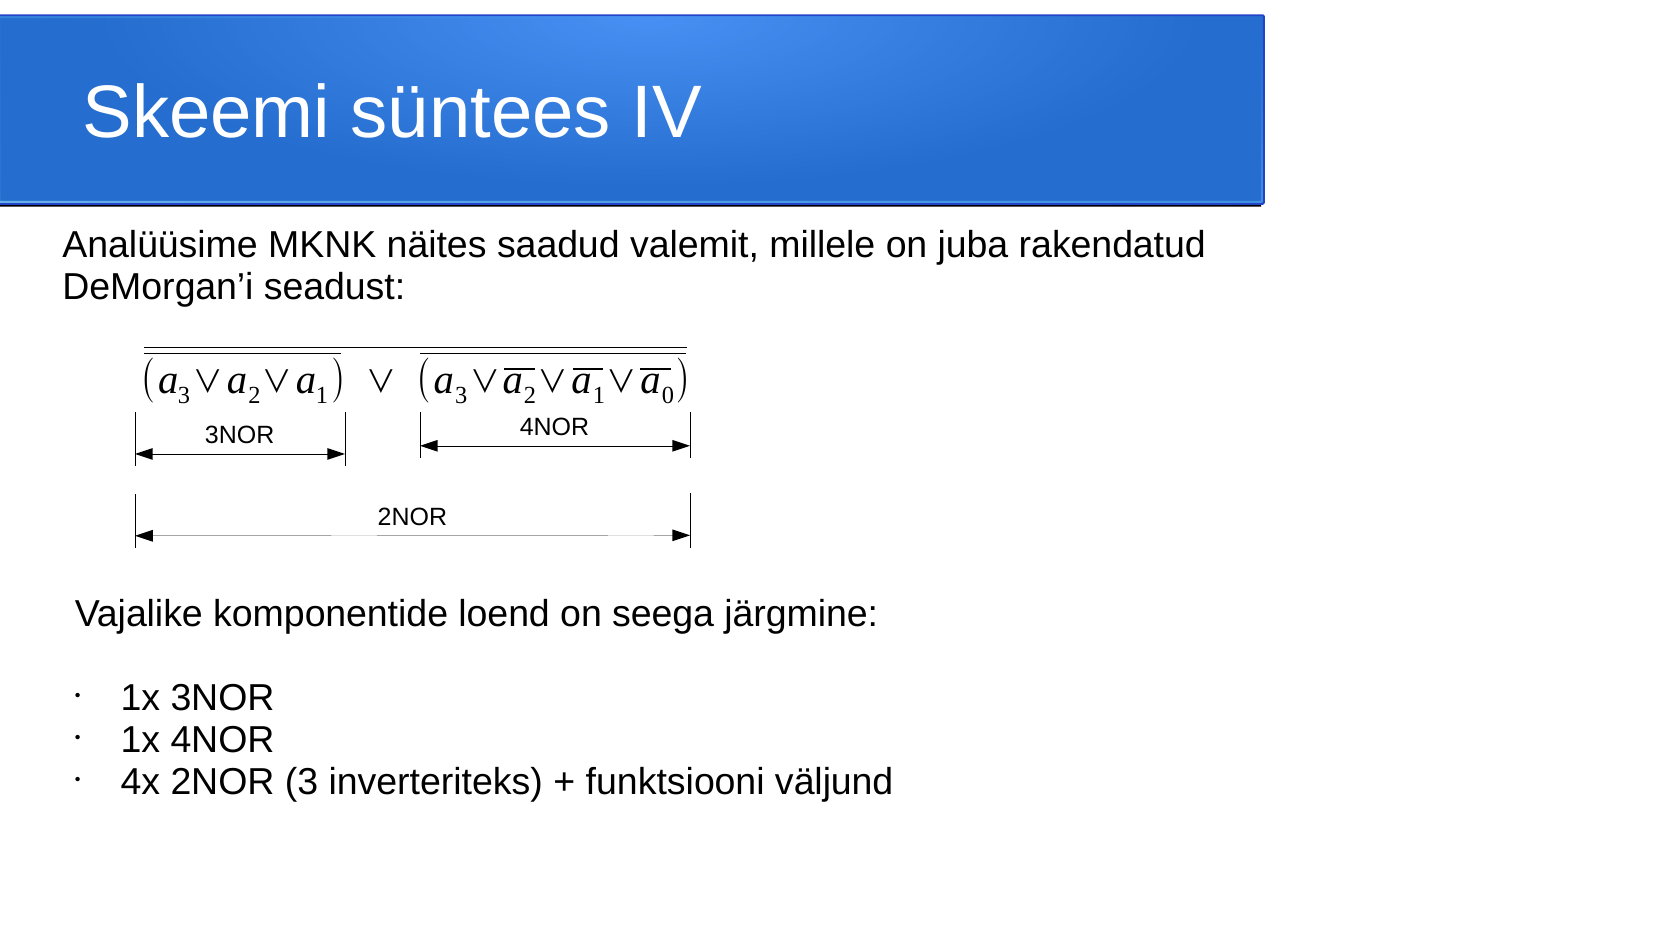

# Skeemi süntees IV
Analüüsime MKNK näites saadud valemit, millele on juba rakendatud DeMorgan’i seadust:
Vajalike komponentide loend on seega järgmine:
 1x 3NOR
 1x 4NOR
 4x 2NOR (3 inverteriteks) + funktsiooni väljund